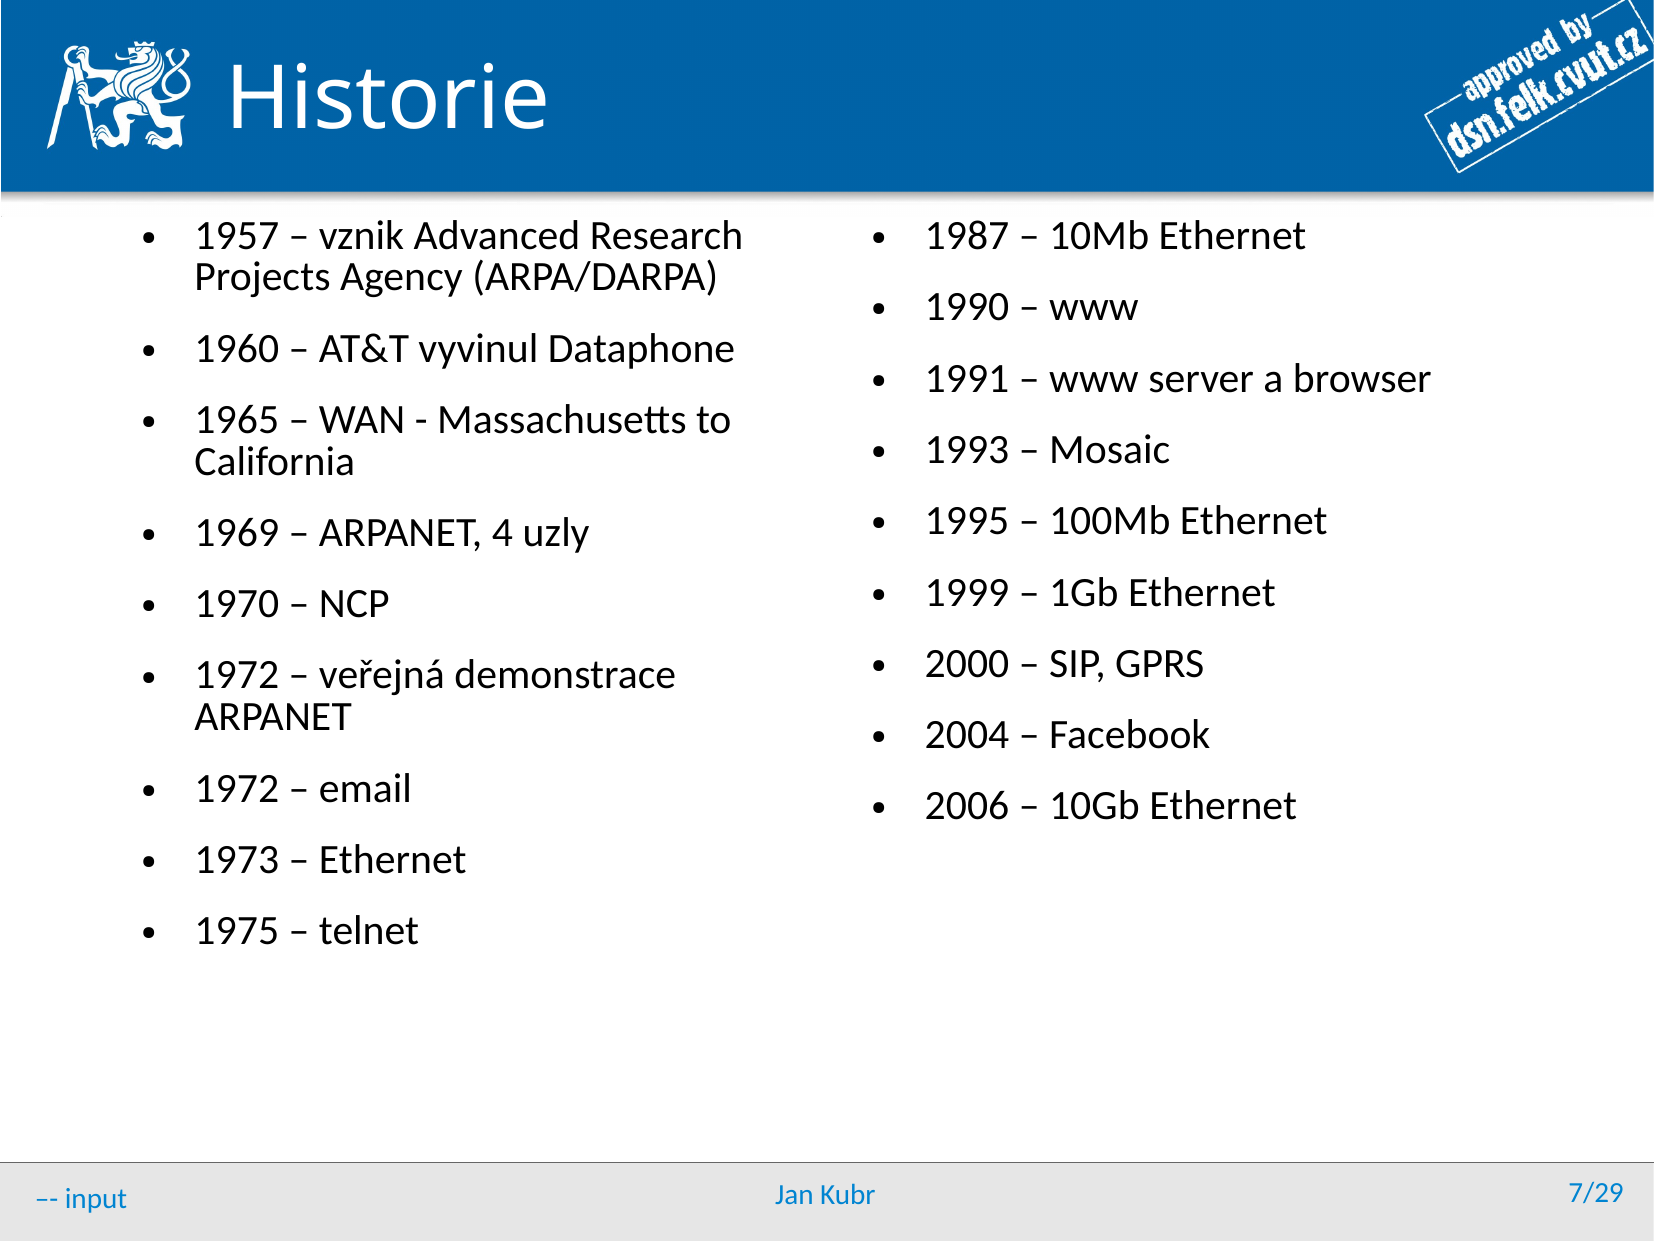

# Historie
1957 – vznik Advanced Research Projects Agency (ARPA/DARPA)
1960 – AT&T vyvinul Dataphone
1965 – WAN - Massachusetts to California
1969 – ARPANET, 4 uzly
1970 – NCP
1972 – veřejná demonstrace ARPANET
1972 – email
1973 – Ethernet
1975 – telnet
1987 – 10Mb Ethernet
1990 – www
1991 – www server a browser
1993 – Mosaic
1995 – 100Mb Ethernet
1999 – 1Gb Ethernet
2000 – SIP, GPRS
2004 – Facebook
2006 – 10Gb Ethernet
7
Jan Kubr
02/2006